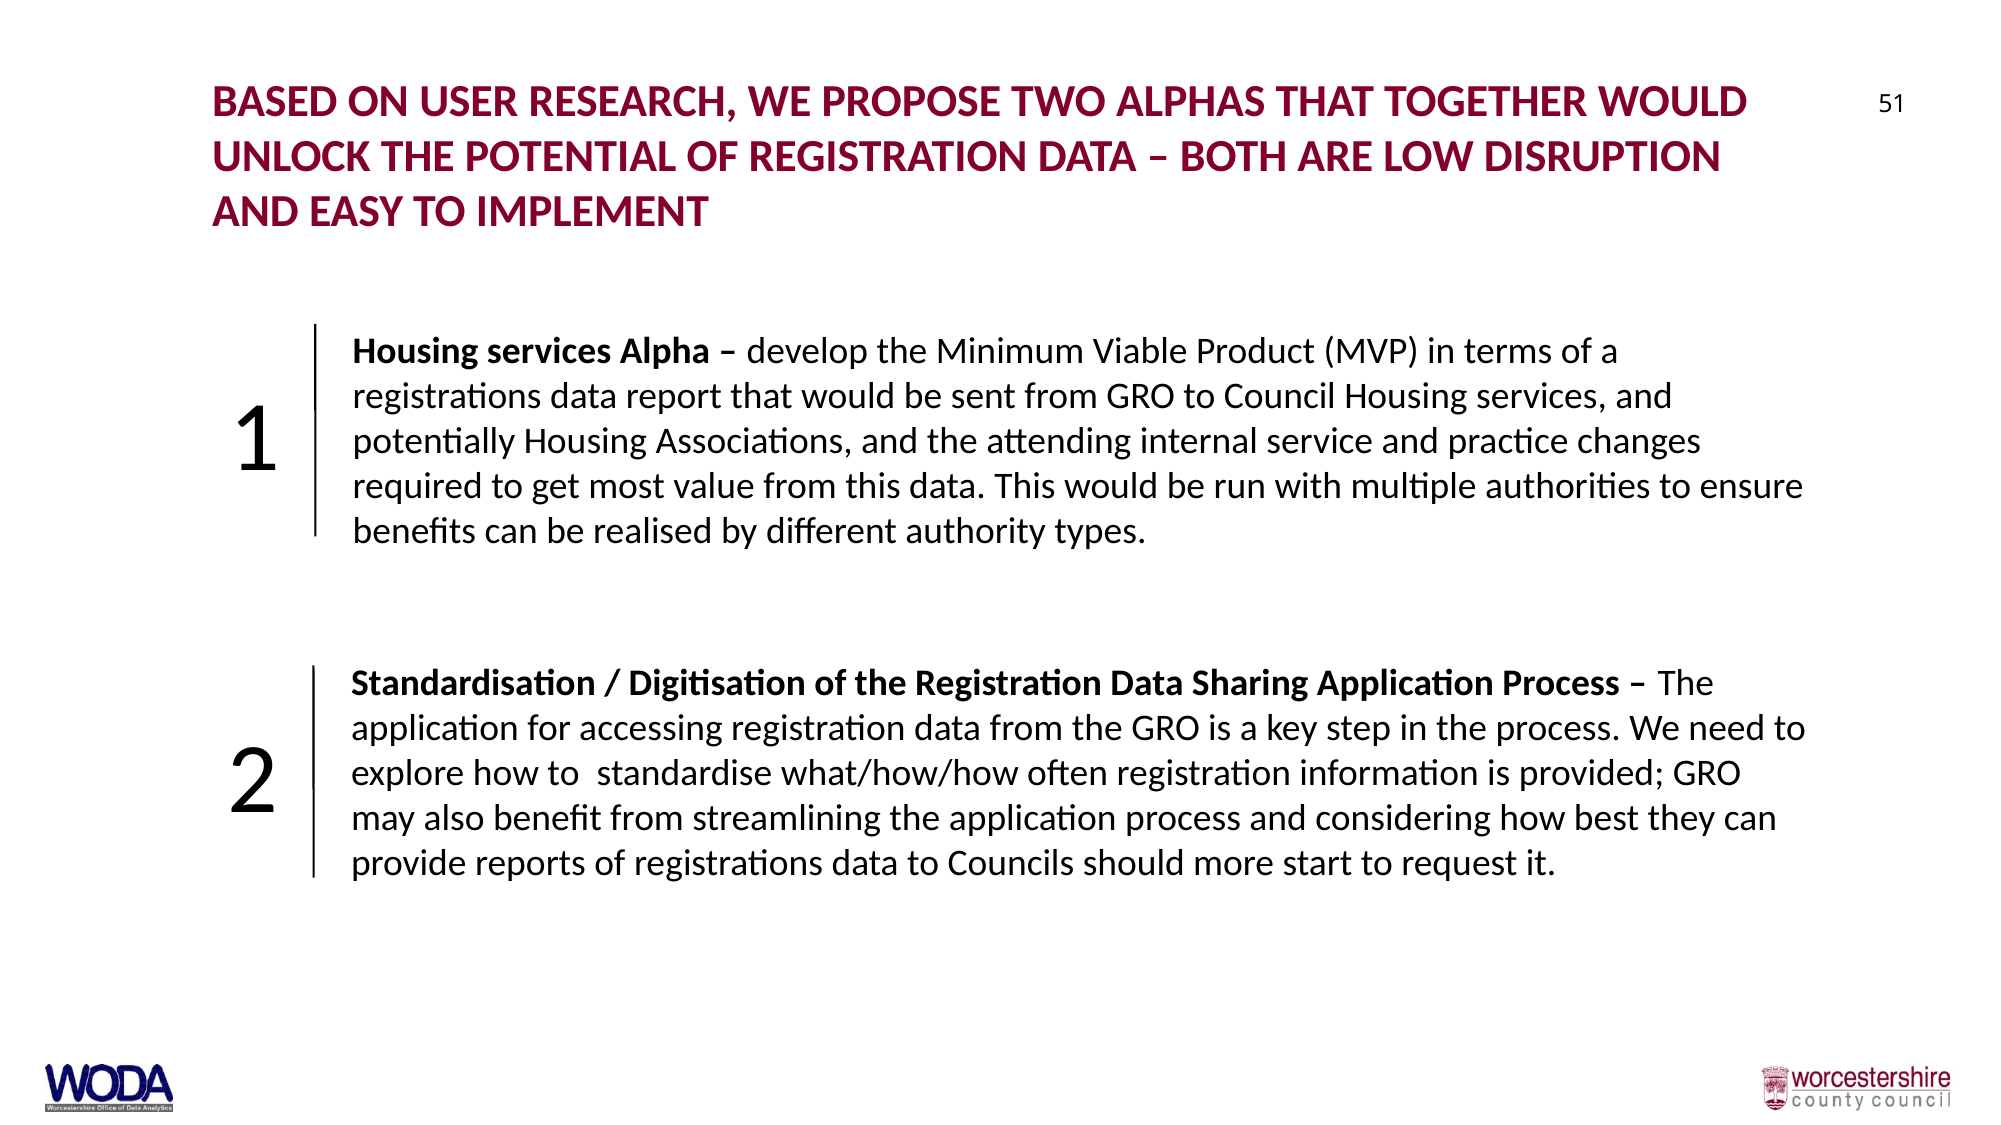

# BASED ON USER RESEARCH, WE PROPOSE TWO ALPHAS THAT TOGETHER WOULD UNLOCK THE POTENTIAL OF REGISTRATION DATA – BOTH ARE LOW DISRUPTION AND EASY TO IMPLEMENT
Housing services Alpha – develop the Minimum Viable Product (MVP) in terms of a registrations data report that would be sent from GRO to Council Housing services, and potentially Housing Associations, and the attending internal service and practice changes required to get most value from this data. This would be run with multiple authorities to ensure benefits can be realised by different authority types.
1
Standardisation / Digitisation of the Registration Data Sharing Application Process – The application for accessing registration data from the GRO is a key step in the process. We need to explore how to  standardise what/how/how often registration information is provided; GRO may also benefit from streamlining the application process and considering how best they can provide reports of registrations data to Councils should more start to request it.
2